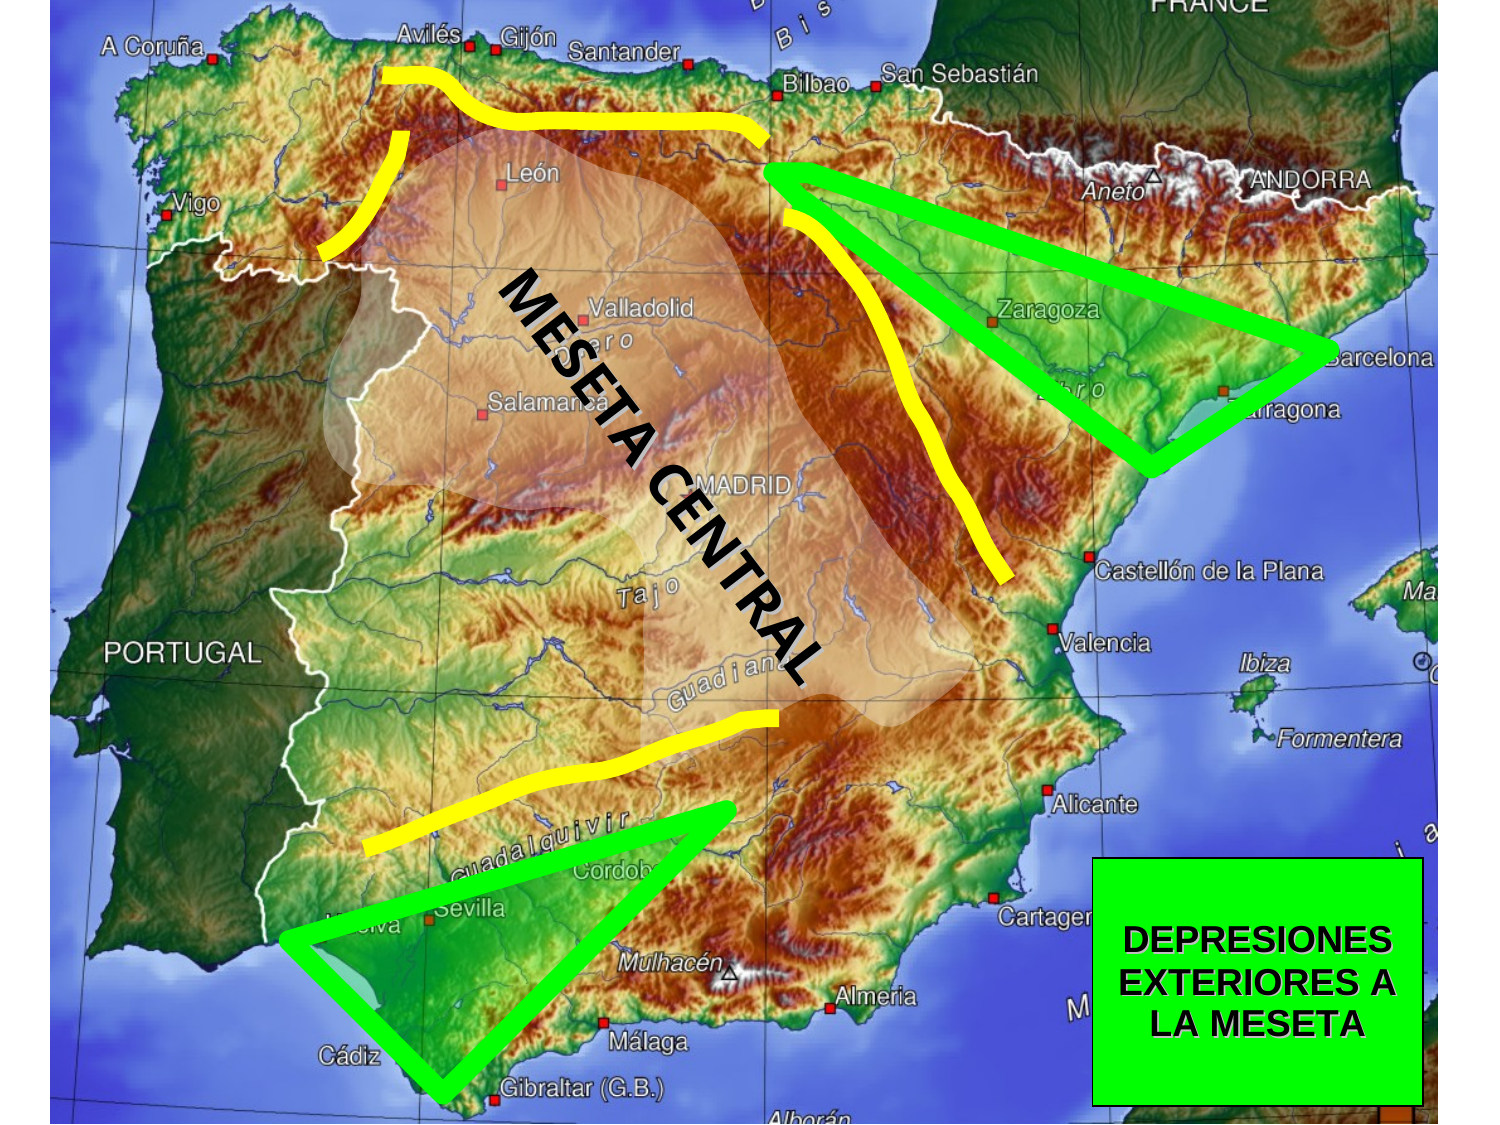

MESETA CENTRAL
DEPRESIONES EXTERIORES A LA MESETA